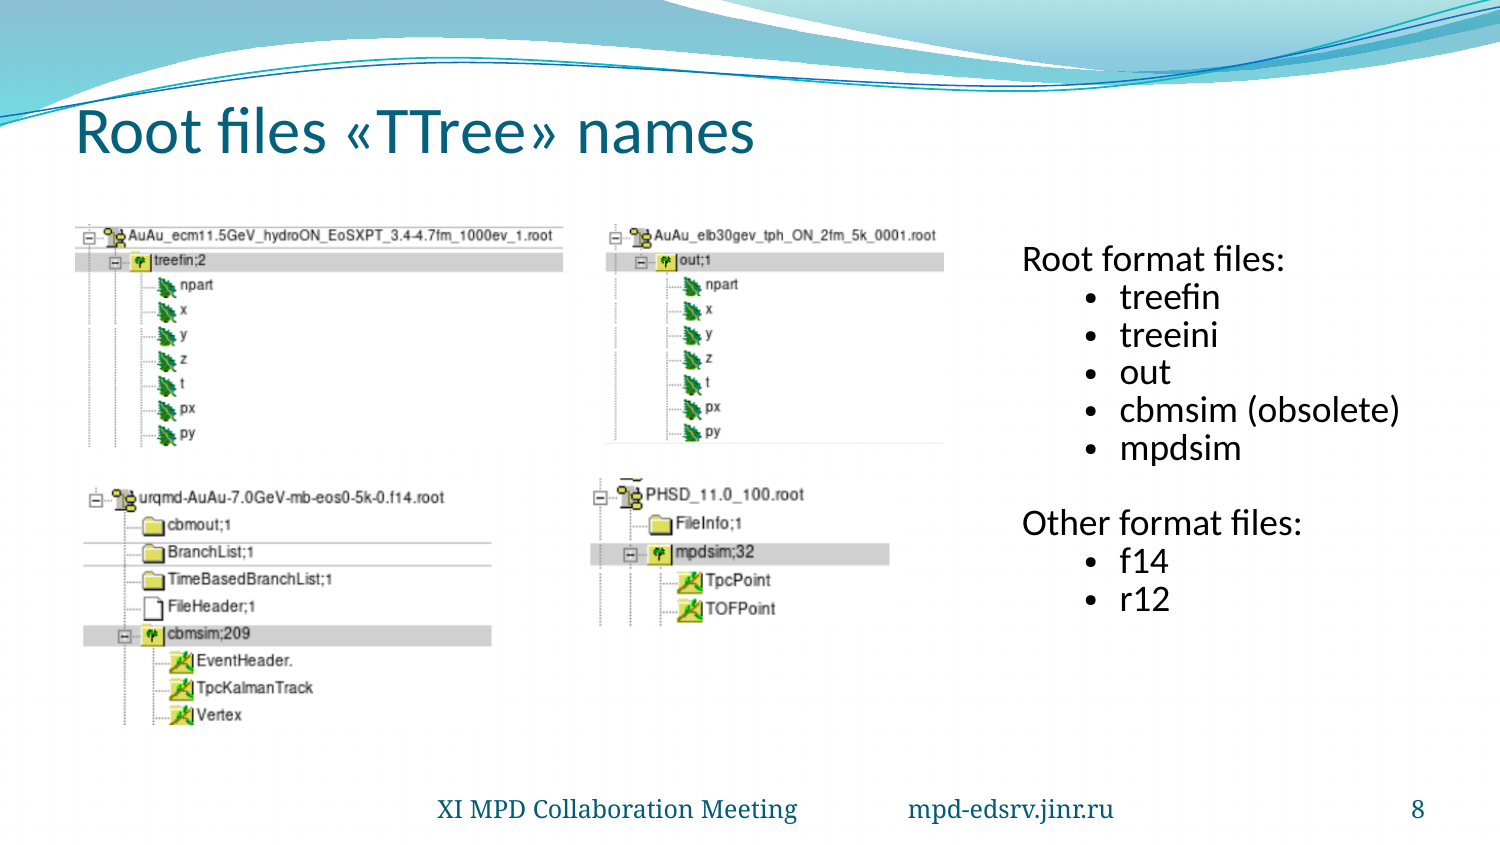

# Root files «TTree» names
Root format files:
treefin
treeini
out
cbmsim (obsolete)
mpdsim
Other format files:
f14
r12
XI MPD Collaboration Meeting mpd-edsrv.jinr.ru
8